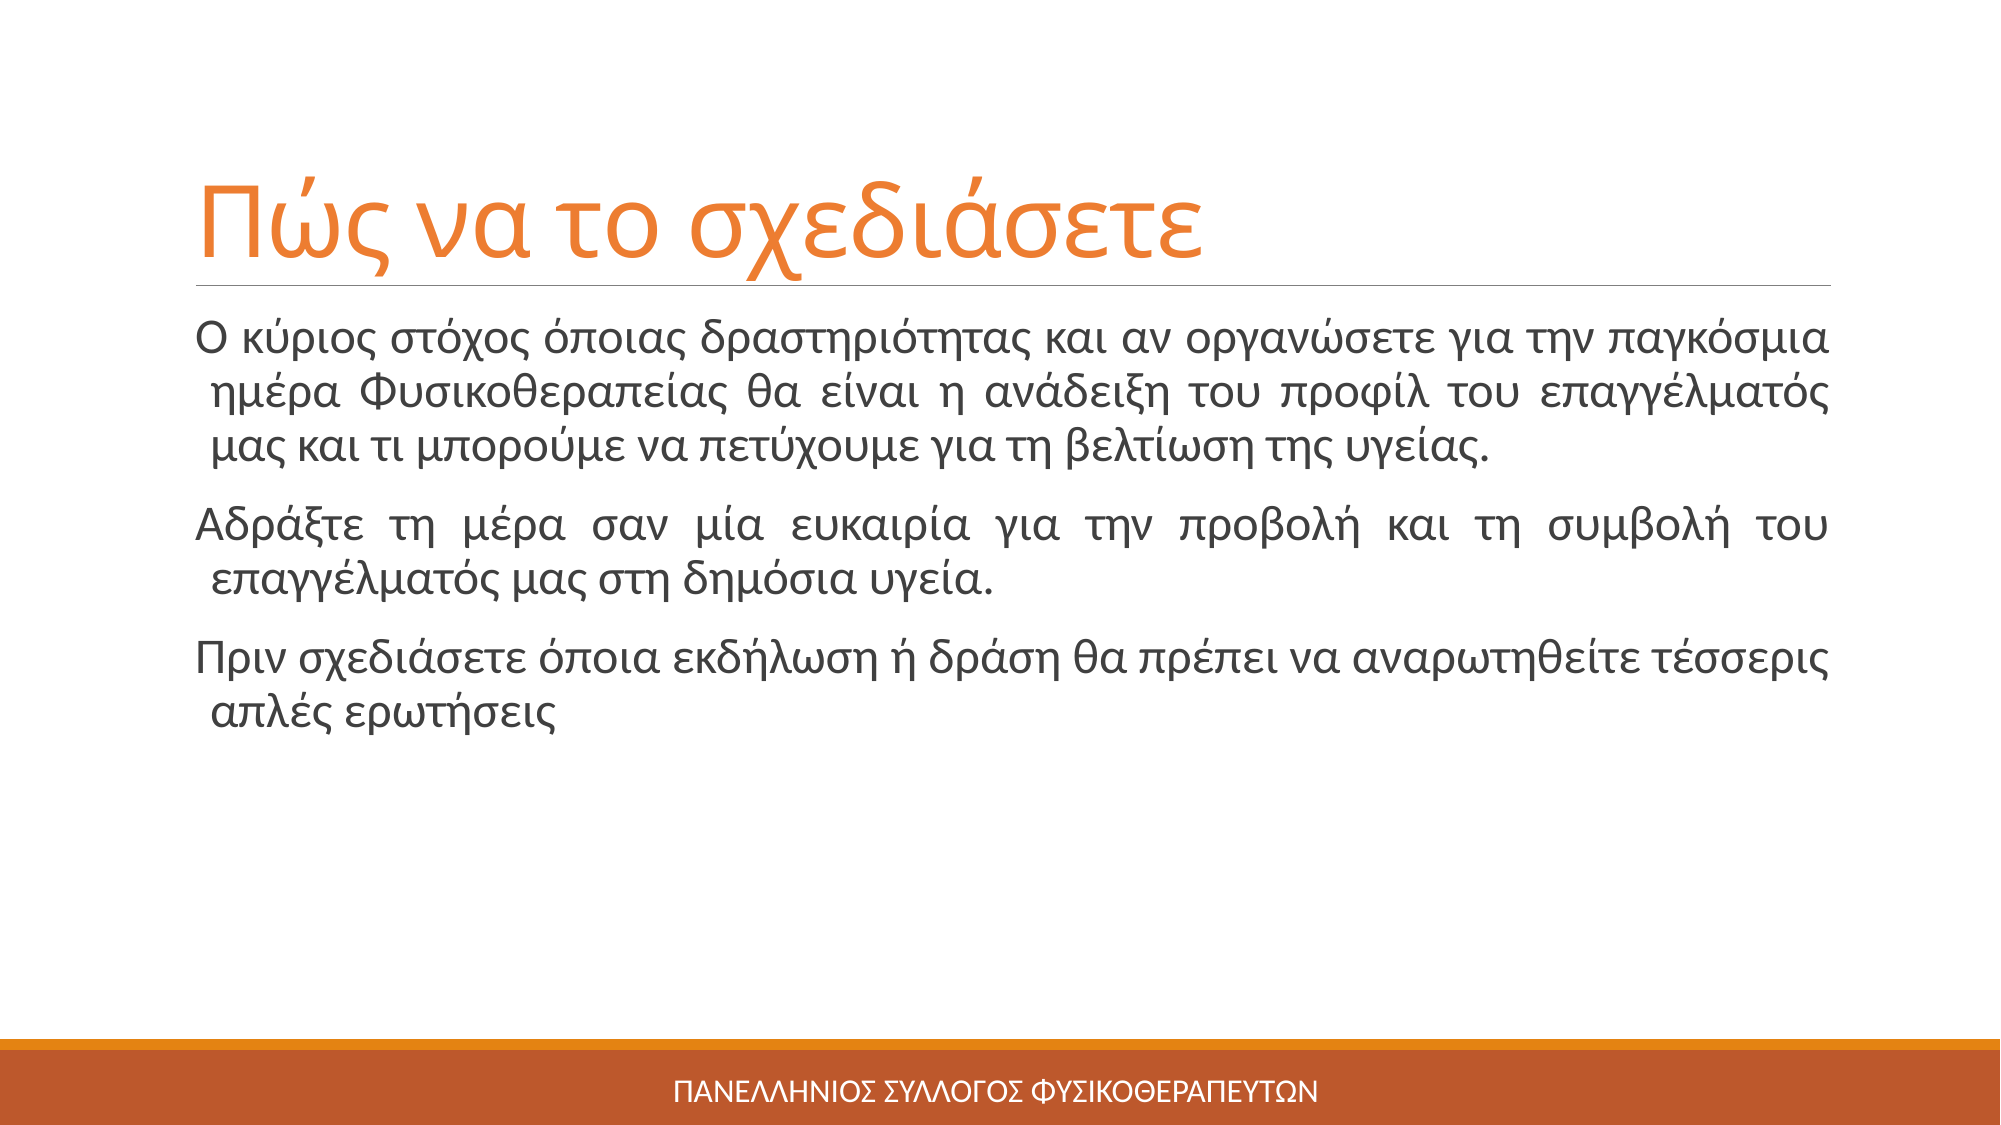

# Πώς να το σχεδιάσετε
Ο κύριος στόχος όποιας δραστηριότητας και αν οργανώσετε για την παγκόσμια ημέρα Φυσικοθεραπείας θα είναι η ανάδειξη του προφίλ του επαγγέλματός μας και τι μπορούμε να πετύχουμε για τη βελτίωση της υγείας.
Αδράξτε τη μέρα σαν μία ευκαιρία για την προβολή και τη συμβολή του επαγγέλματός μας στη δημόσια υγεία.
Πριν σχεδιάσετε όποια εκδήλωση ή δράση θα πρέπει να αναρωτηθείτε τέσσερις απλές ερωτήσεις
ΠΑΝΕΛΛΗΝΙΟΣ ΣΥΛΛΟΓΟΣ ΦΥΣΙΚΟΘΕΡΑΠΕΥΤΩΝ